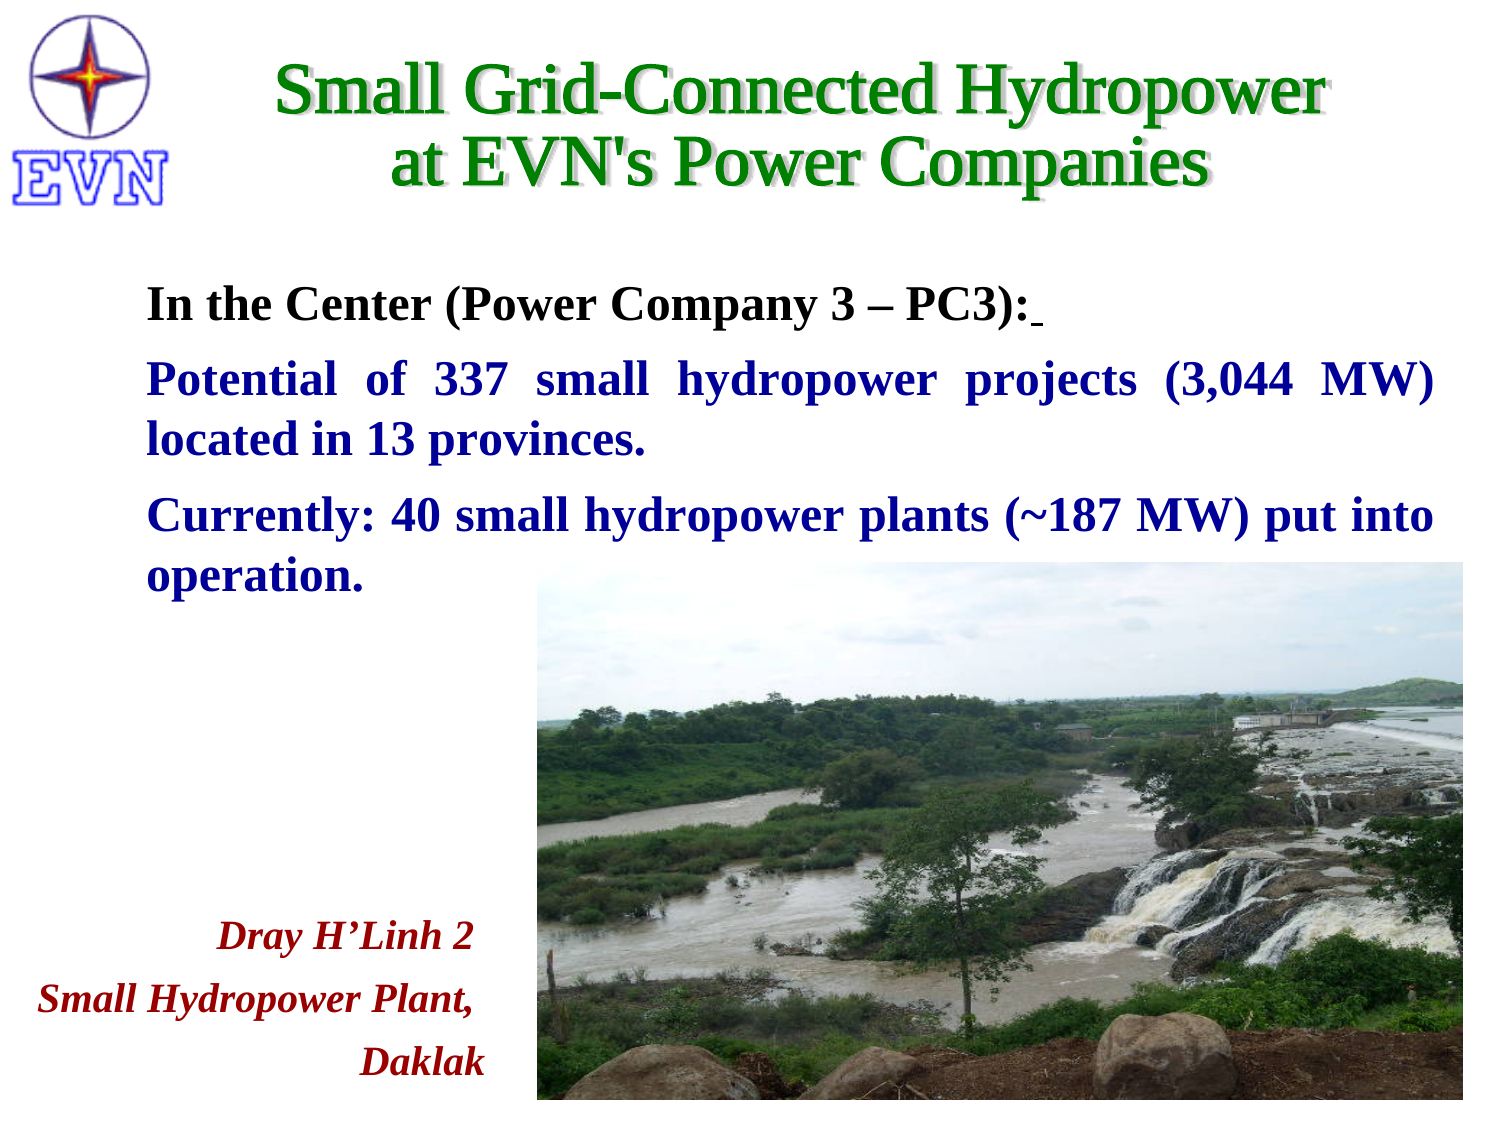

Small Grid-Connected Hydropower
at EVN's Power Companies
	In the Center (Power Company 3 – PC3):
	Potential of 337 small hydropower projects (3,044 MW) located in 13 provinces.
	Currently: 40 small hydropower plants (~187 MW) put into operation.
	Dray H’Linh 2
Small Hydropower Plant,
Daklak